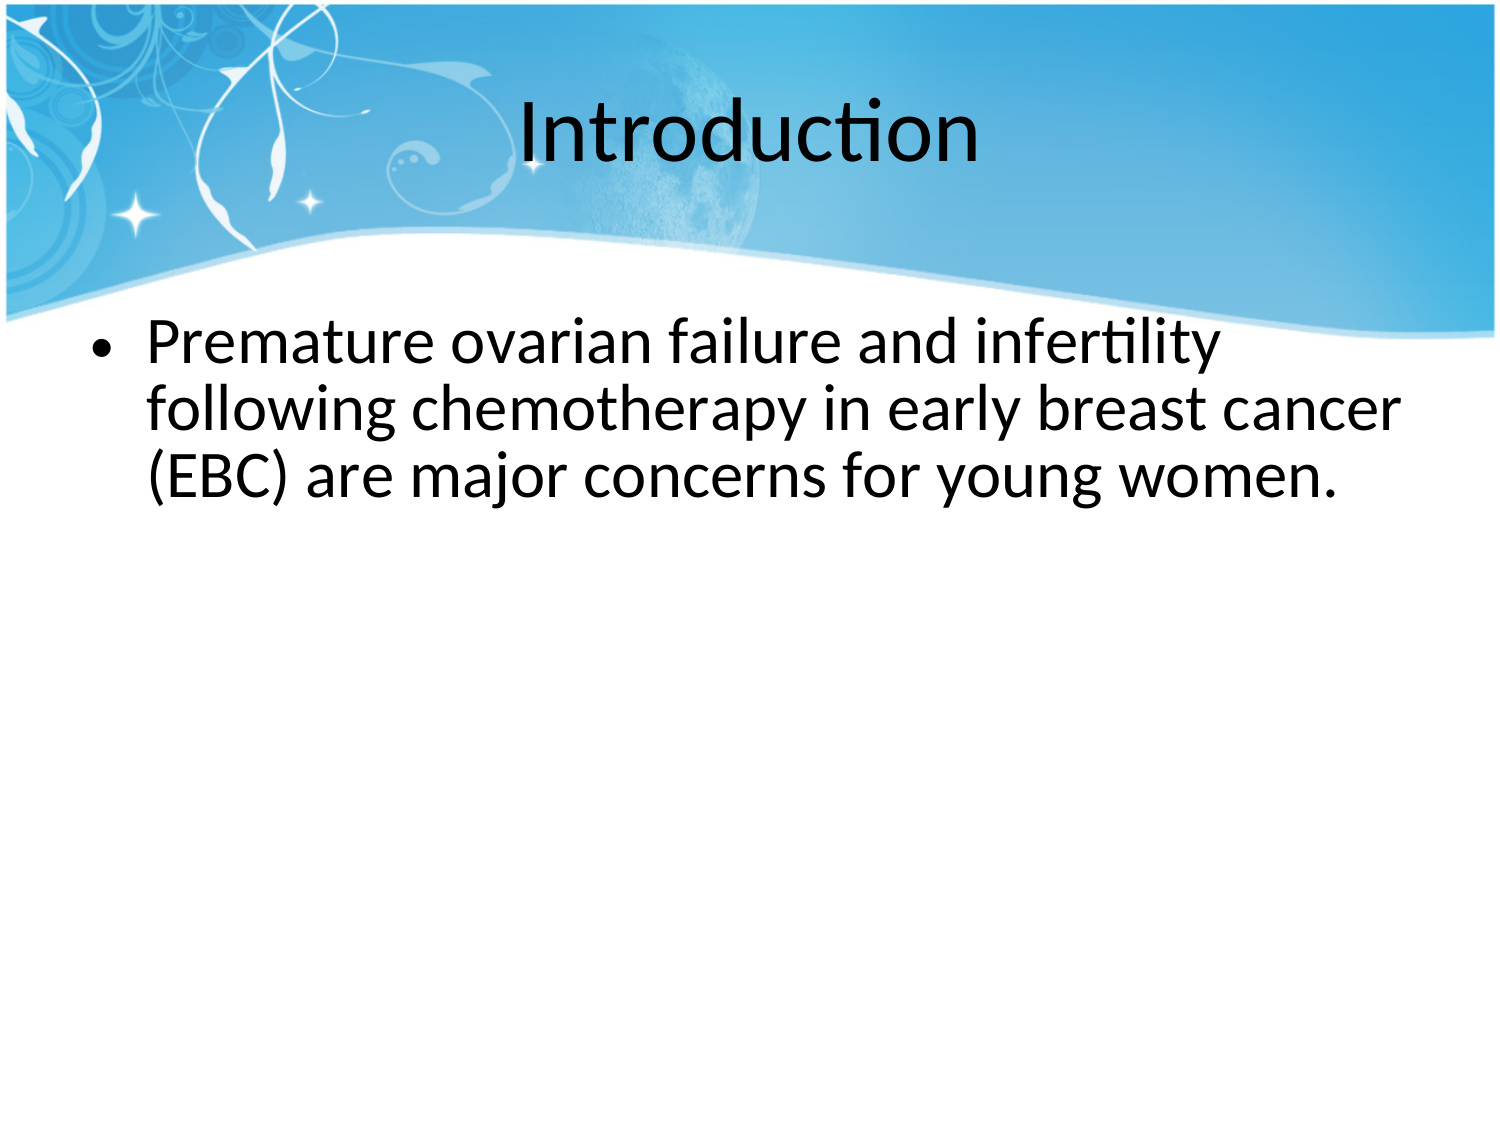

# Introduction
Premature ovarian failure and infertility following chemotherapy in early breast cancer (EBC) are major concerns for young women.